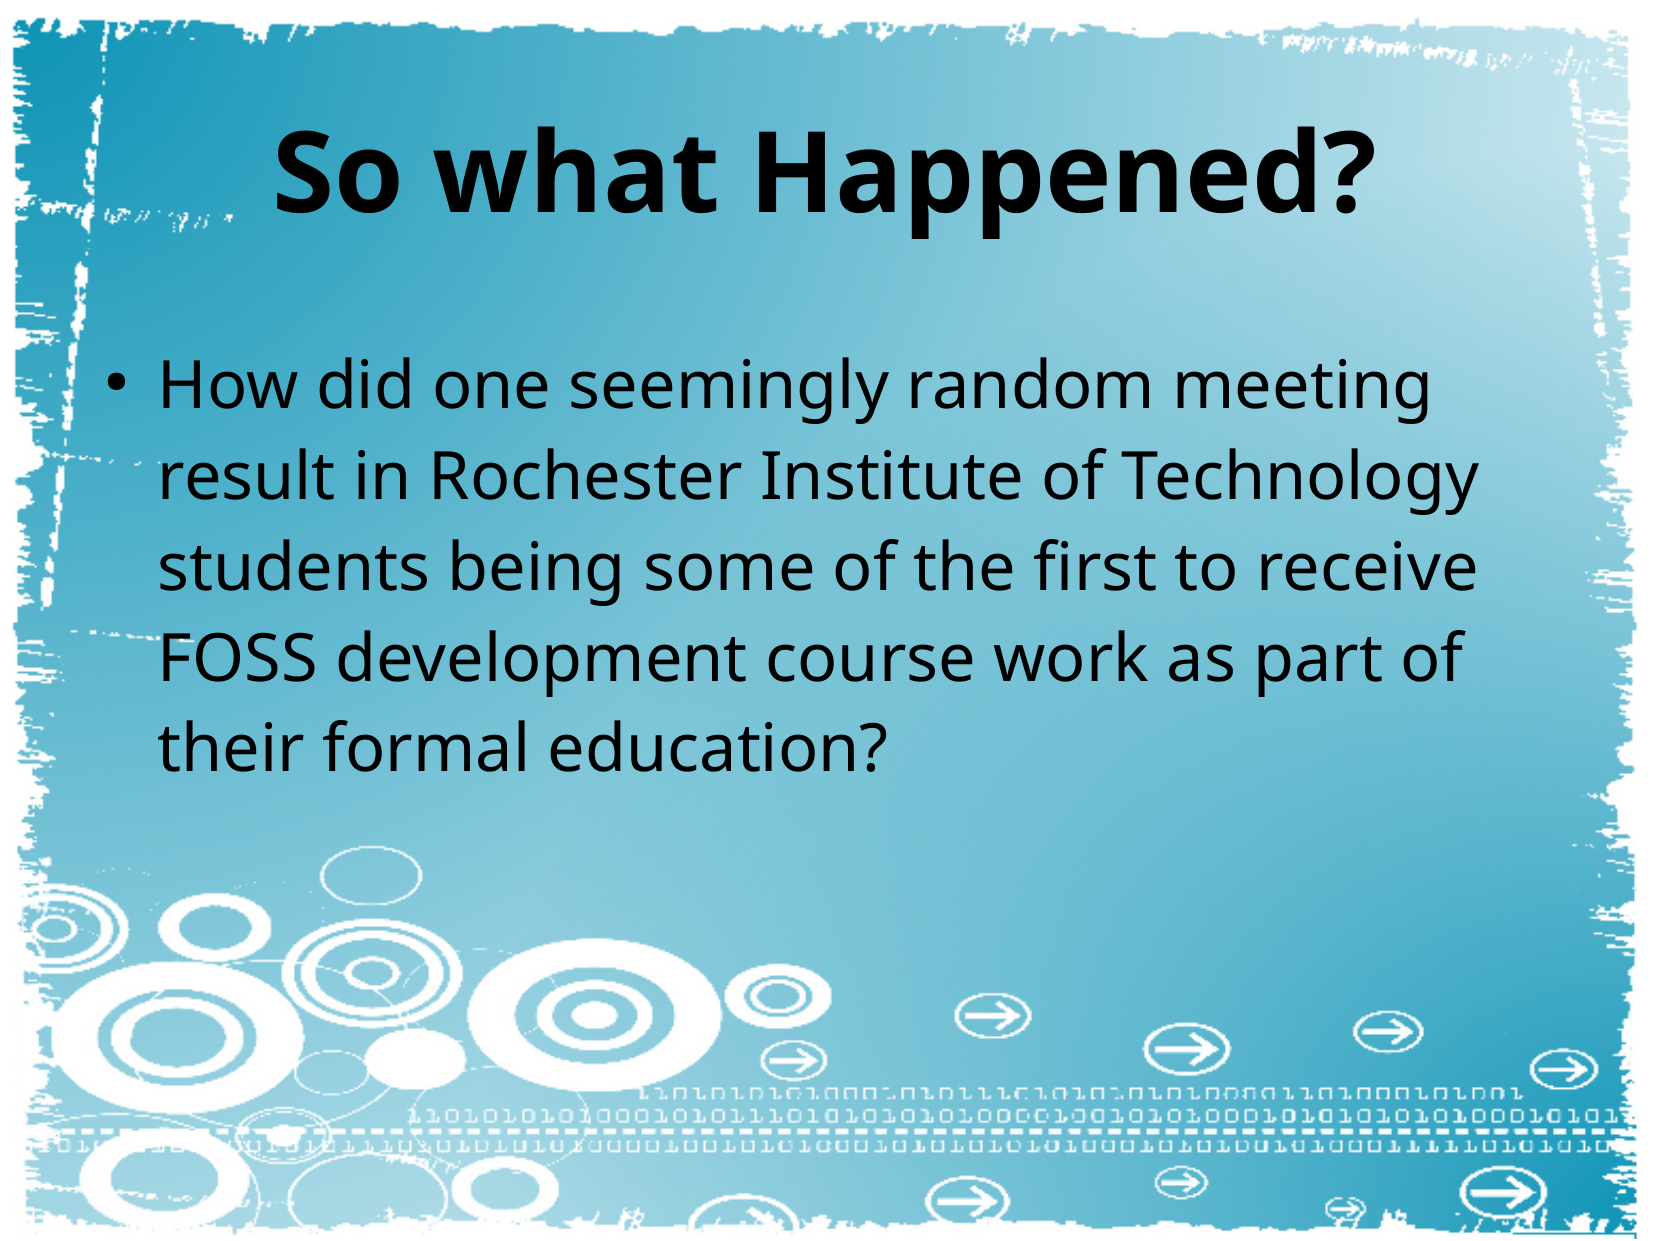

# So what Happened?
How did one seemingly random meeting result in Rochester Institute of Technology students being some of the first to receive FOSS development course work as part of their formal education?